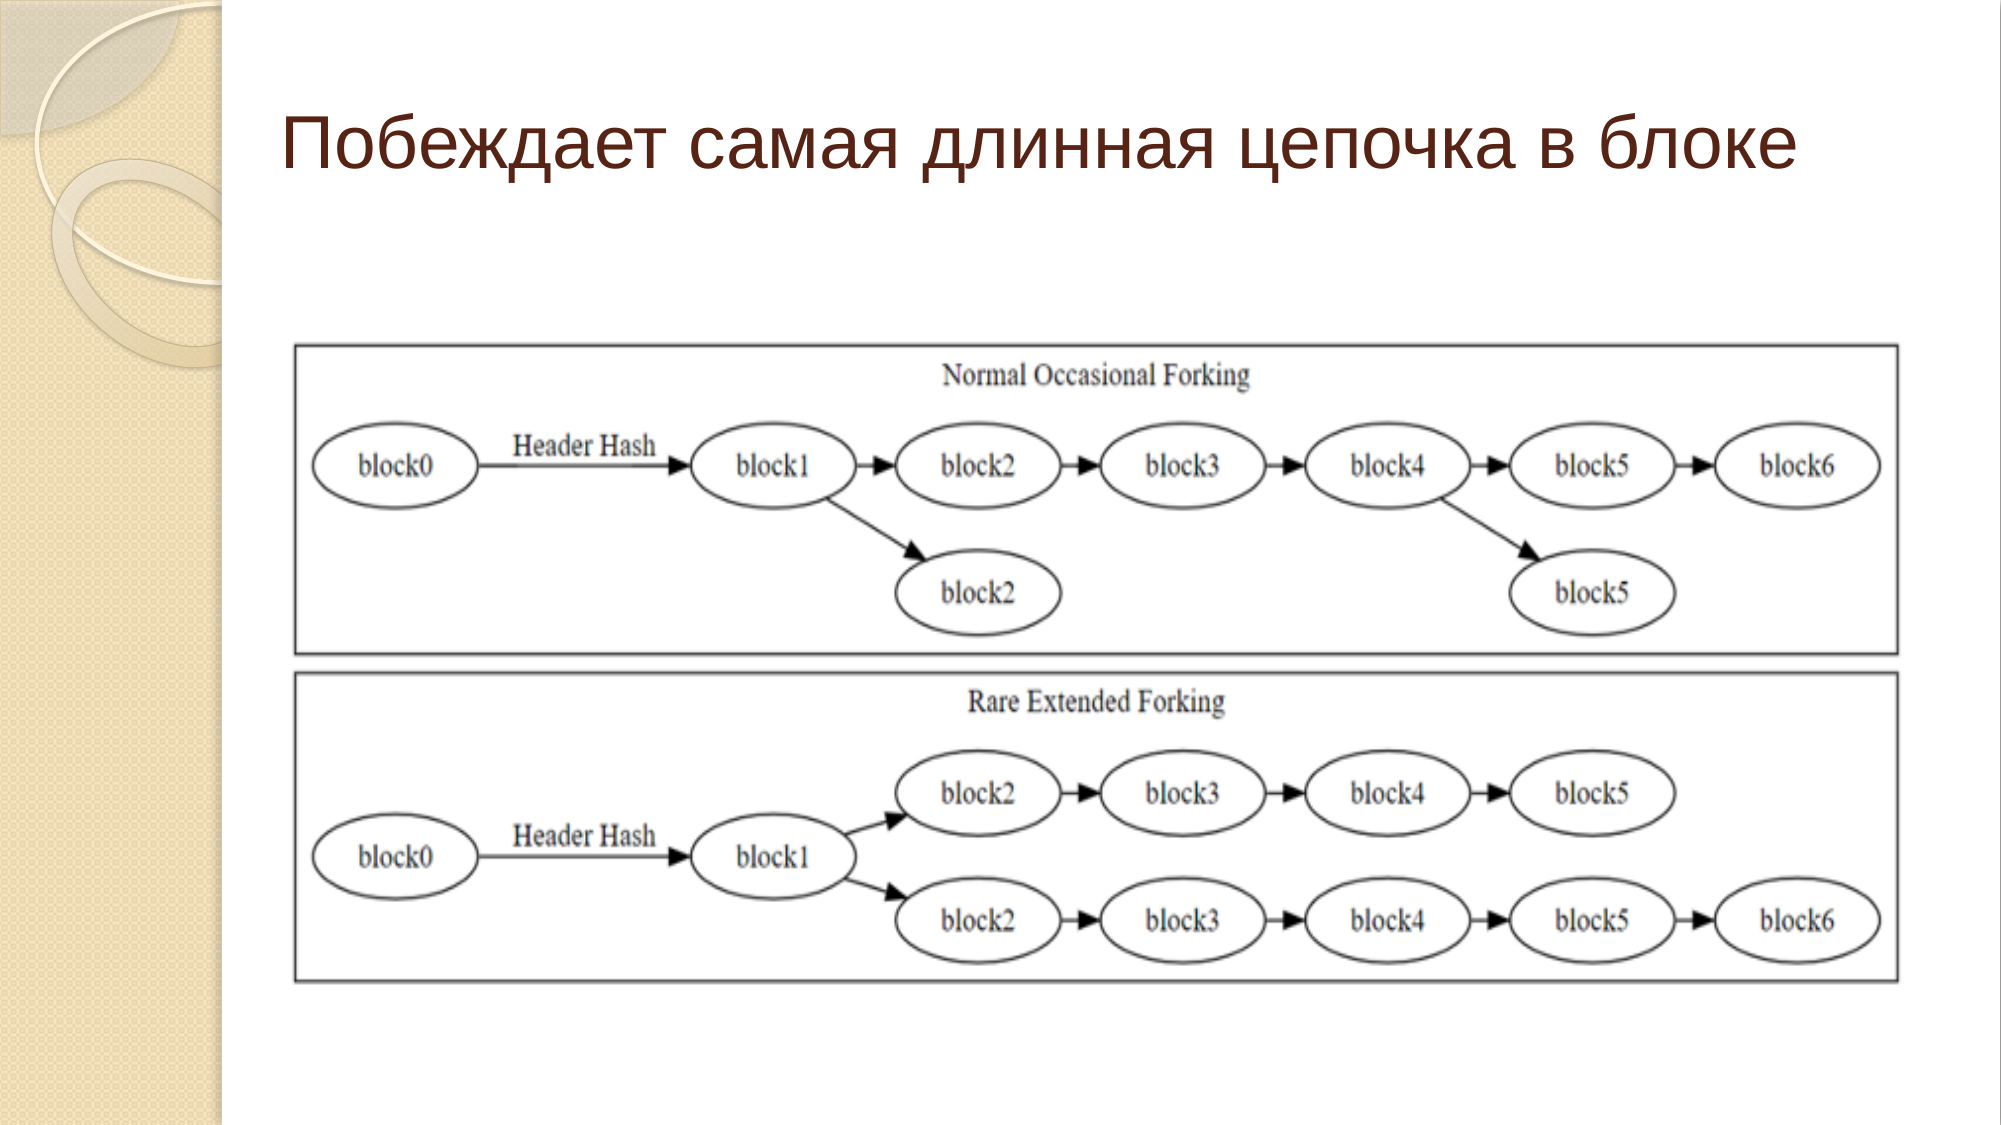

# Побеждает самая длинная цепочка в блоке